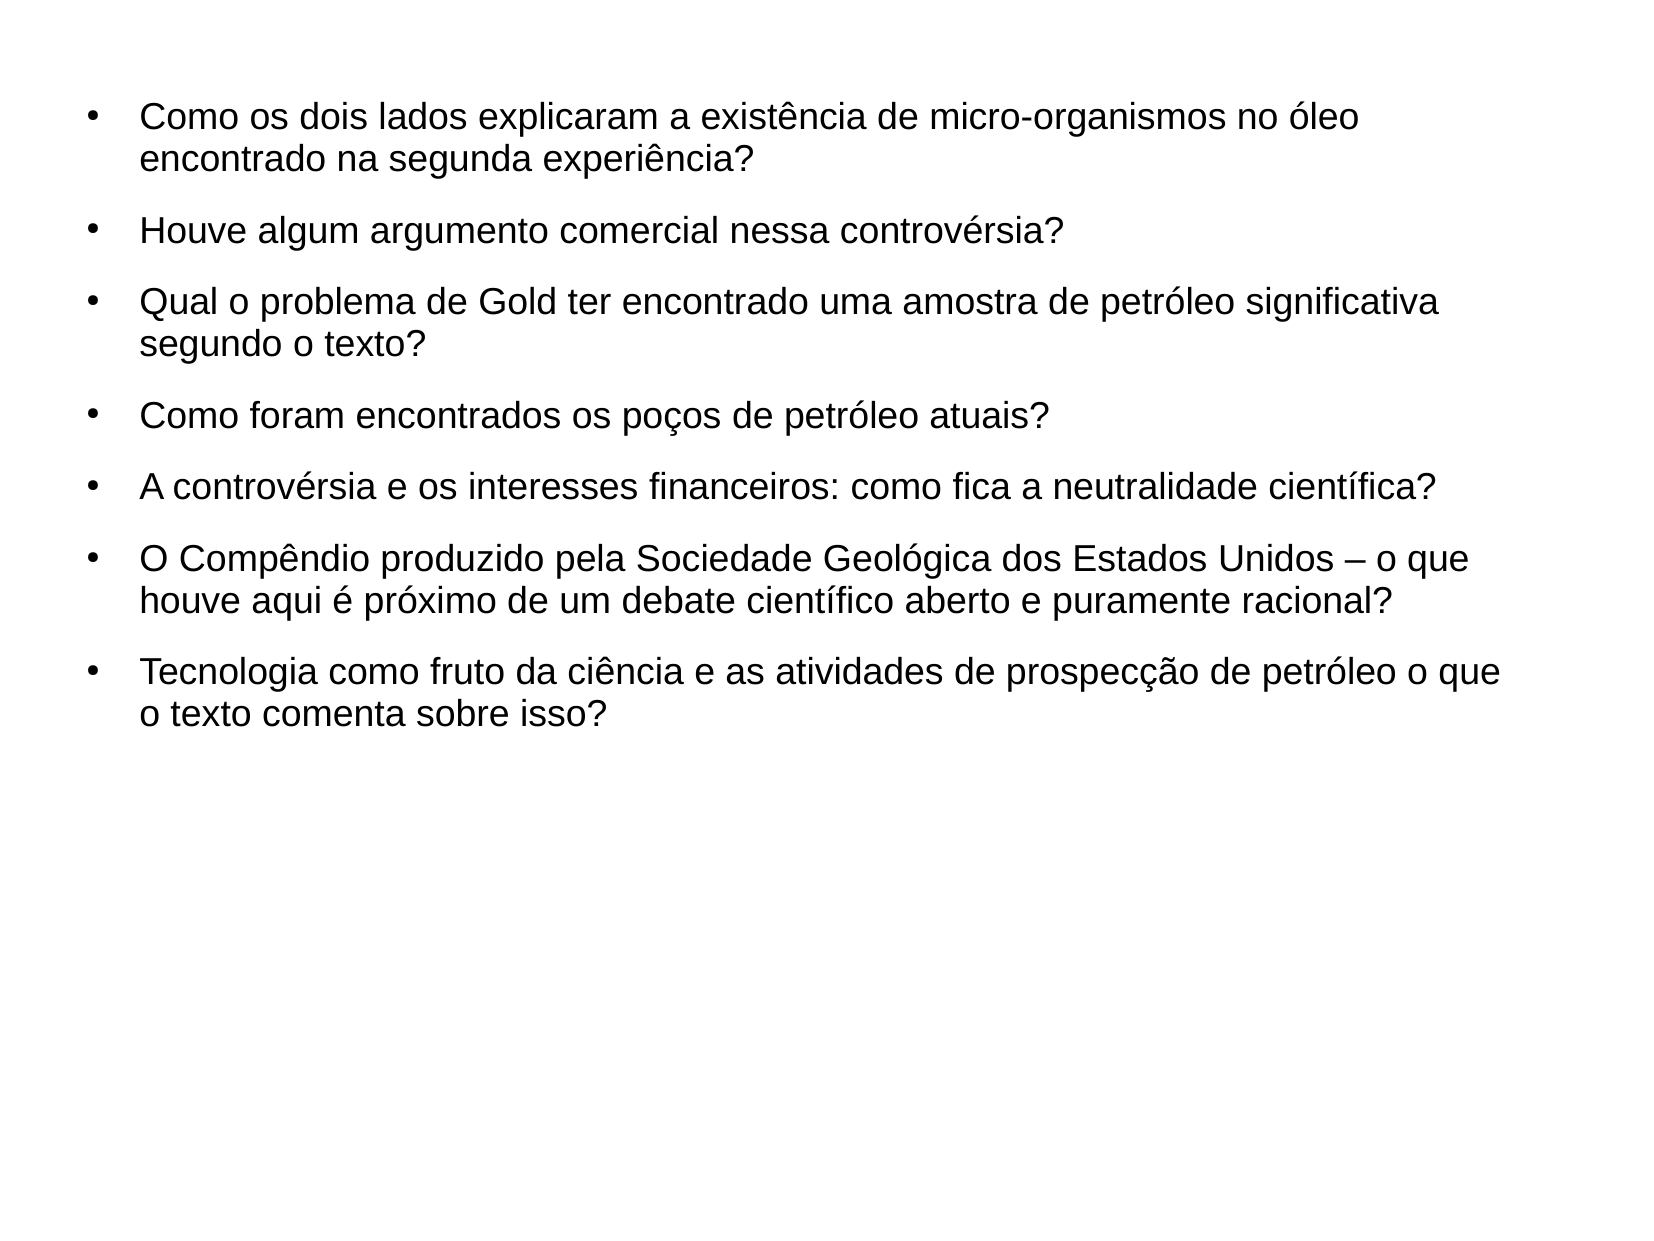

# Como os dois lados explicaram a existência de micro-organismos no óleo encontrado na segunda experiência?
Houve algum argumento comercial nessa controvérsia?
Qual o problema de Gold ter encontrado uma amostra de petróleo significativa segundo o texto?
Como foram encontrados os poços de petróleo atuais?
A controvérsia e os interesses financeiros: como fica a neutralidade científica?
O Compêndio produzido pela Sociedade Geológica dos Estados Unidos – o que houve aqui é próximo de um debate científico aberto e puramente racional?
Tecnologia como fruto da ciência e as atividades de prospecção de petróleo o que o texto comenta sobre isso?